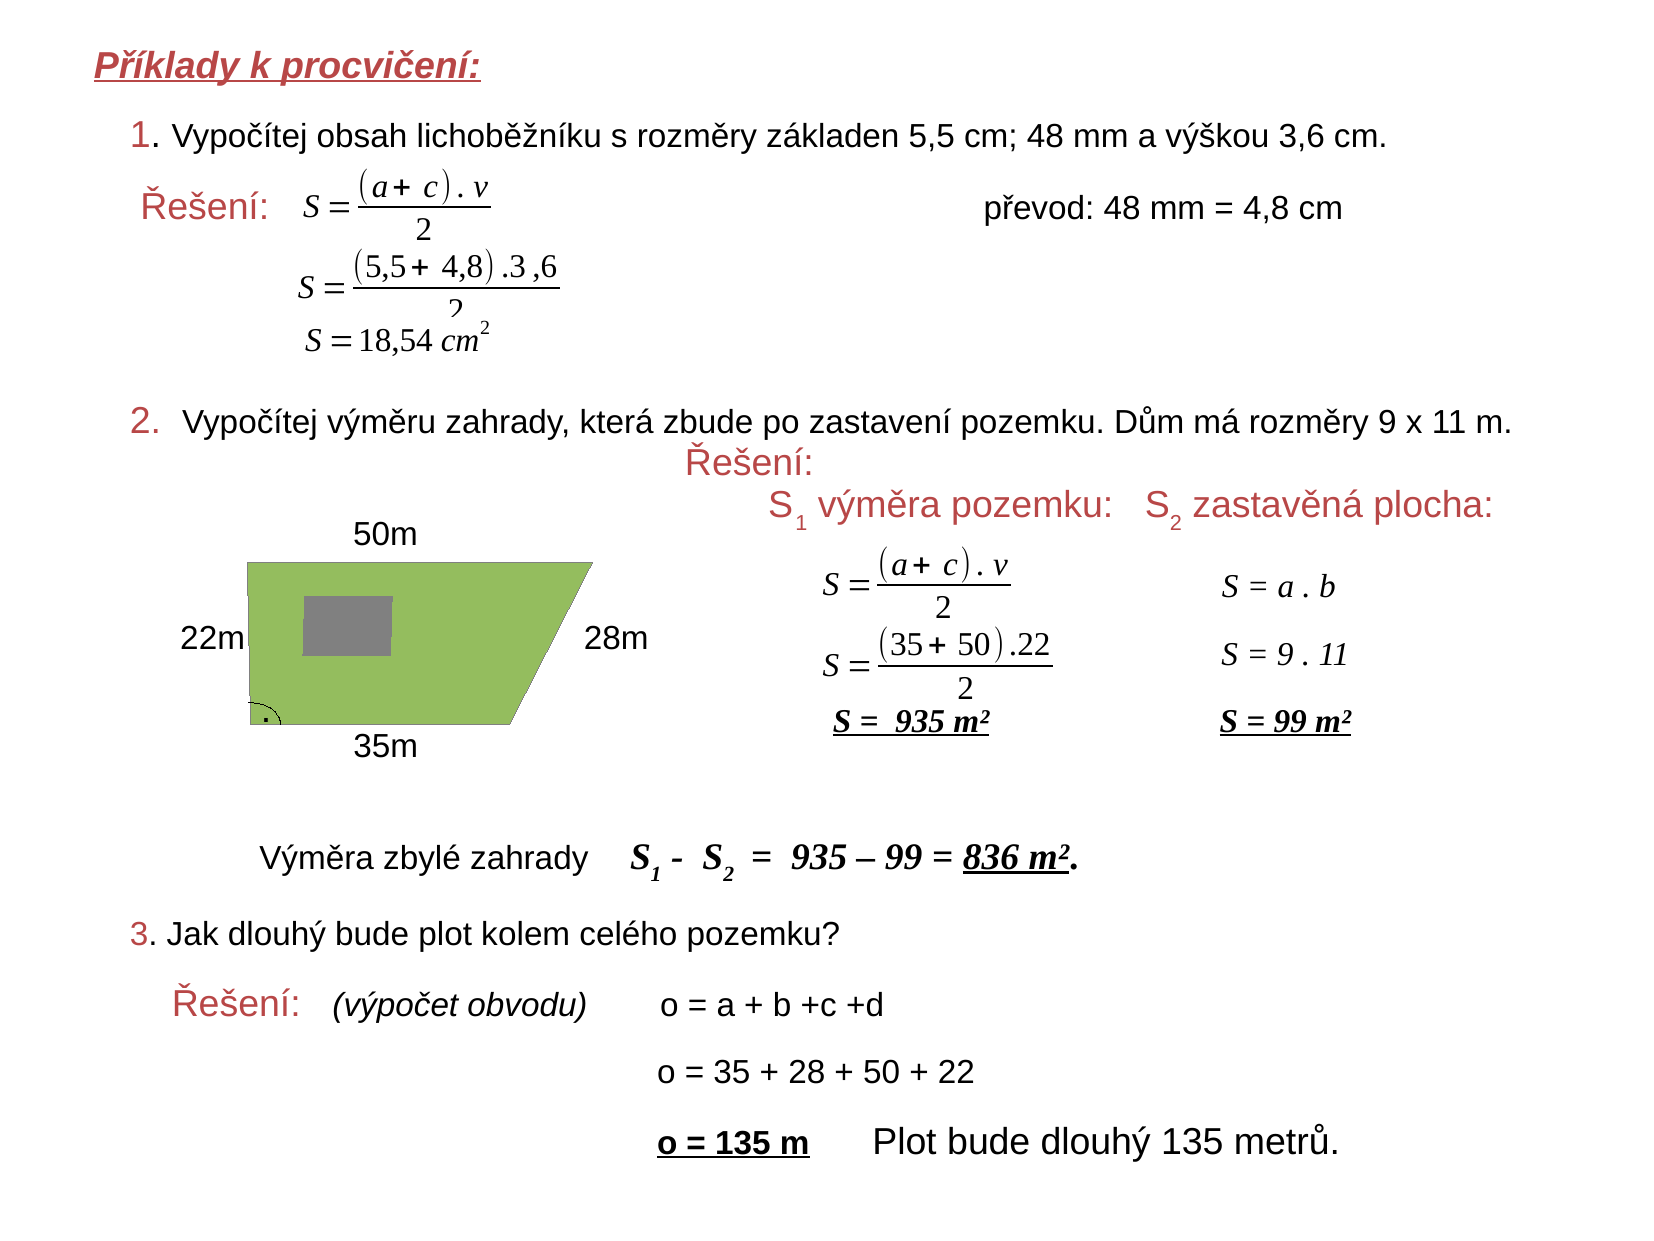

Příklady k procvičení:
# 1. Vypočítej obsah lichoběžníku s rozměry základen 5,5 cm; 48 mm a výškou 3,6 cm.
 Řešení: převod: 48 mm = 4,8 cm
2. Vypočítej výměru zahrady, která zbude po zastavení pozemku. Dům má rozměry 9 x 11 m. Řešení: S1 výměra pozemku: S2 zastavěná plocha:
 S = a . b
 S = 9 . 11
 S = 935 m² S = 99 m²
 Výměra zbylé zahrady S1 - S2 = 935 – 99 = 836 m².
3. Jak dlouhý bude plot kolem celého pozemku?
 Řešení: (výpočet obvodu) o = a + b +c +d
 o = 35 + 28 + 50 + 22
 o = 135 m Plot bude dlouhý 135 metrů.
50m
.
22m
28m
35m